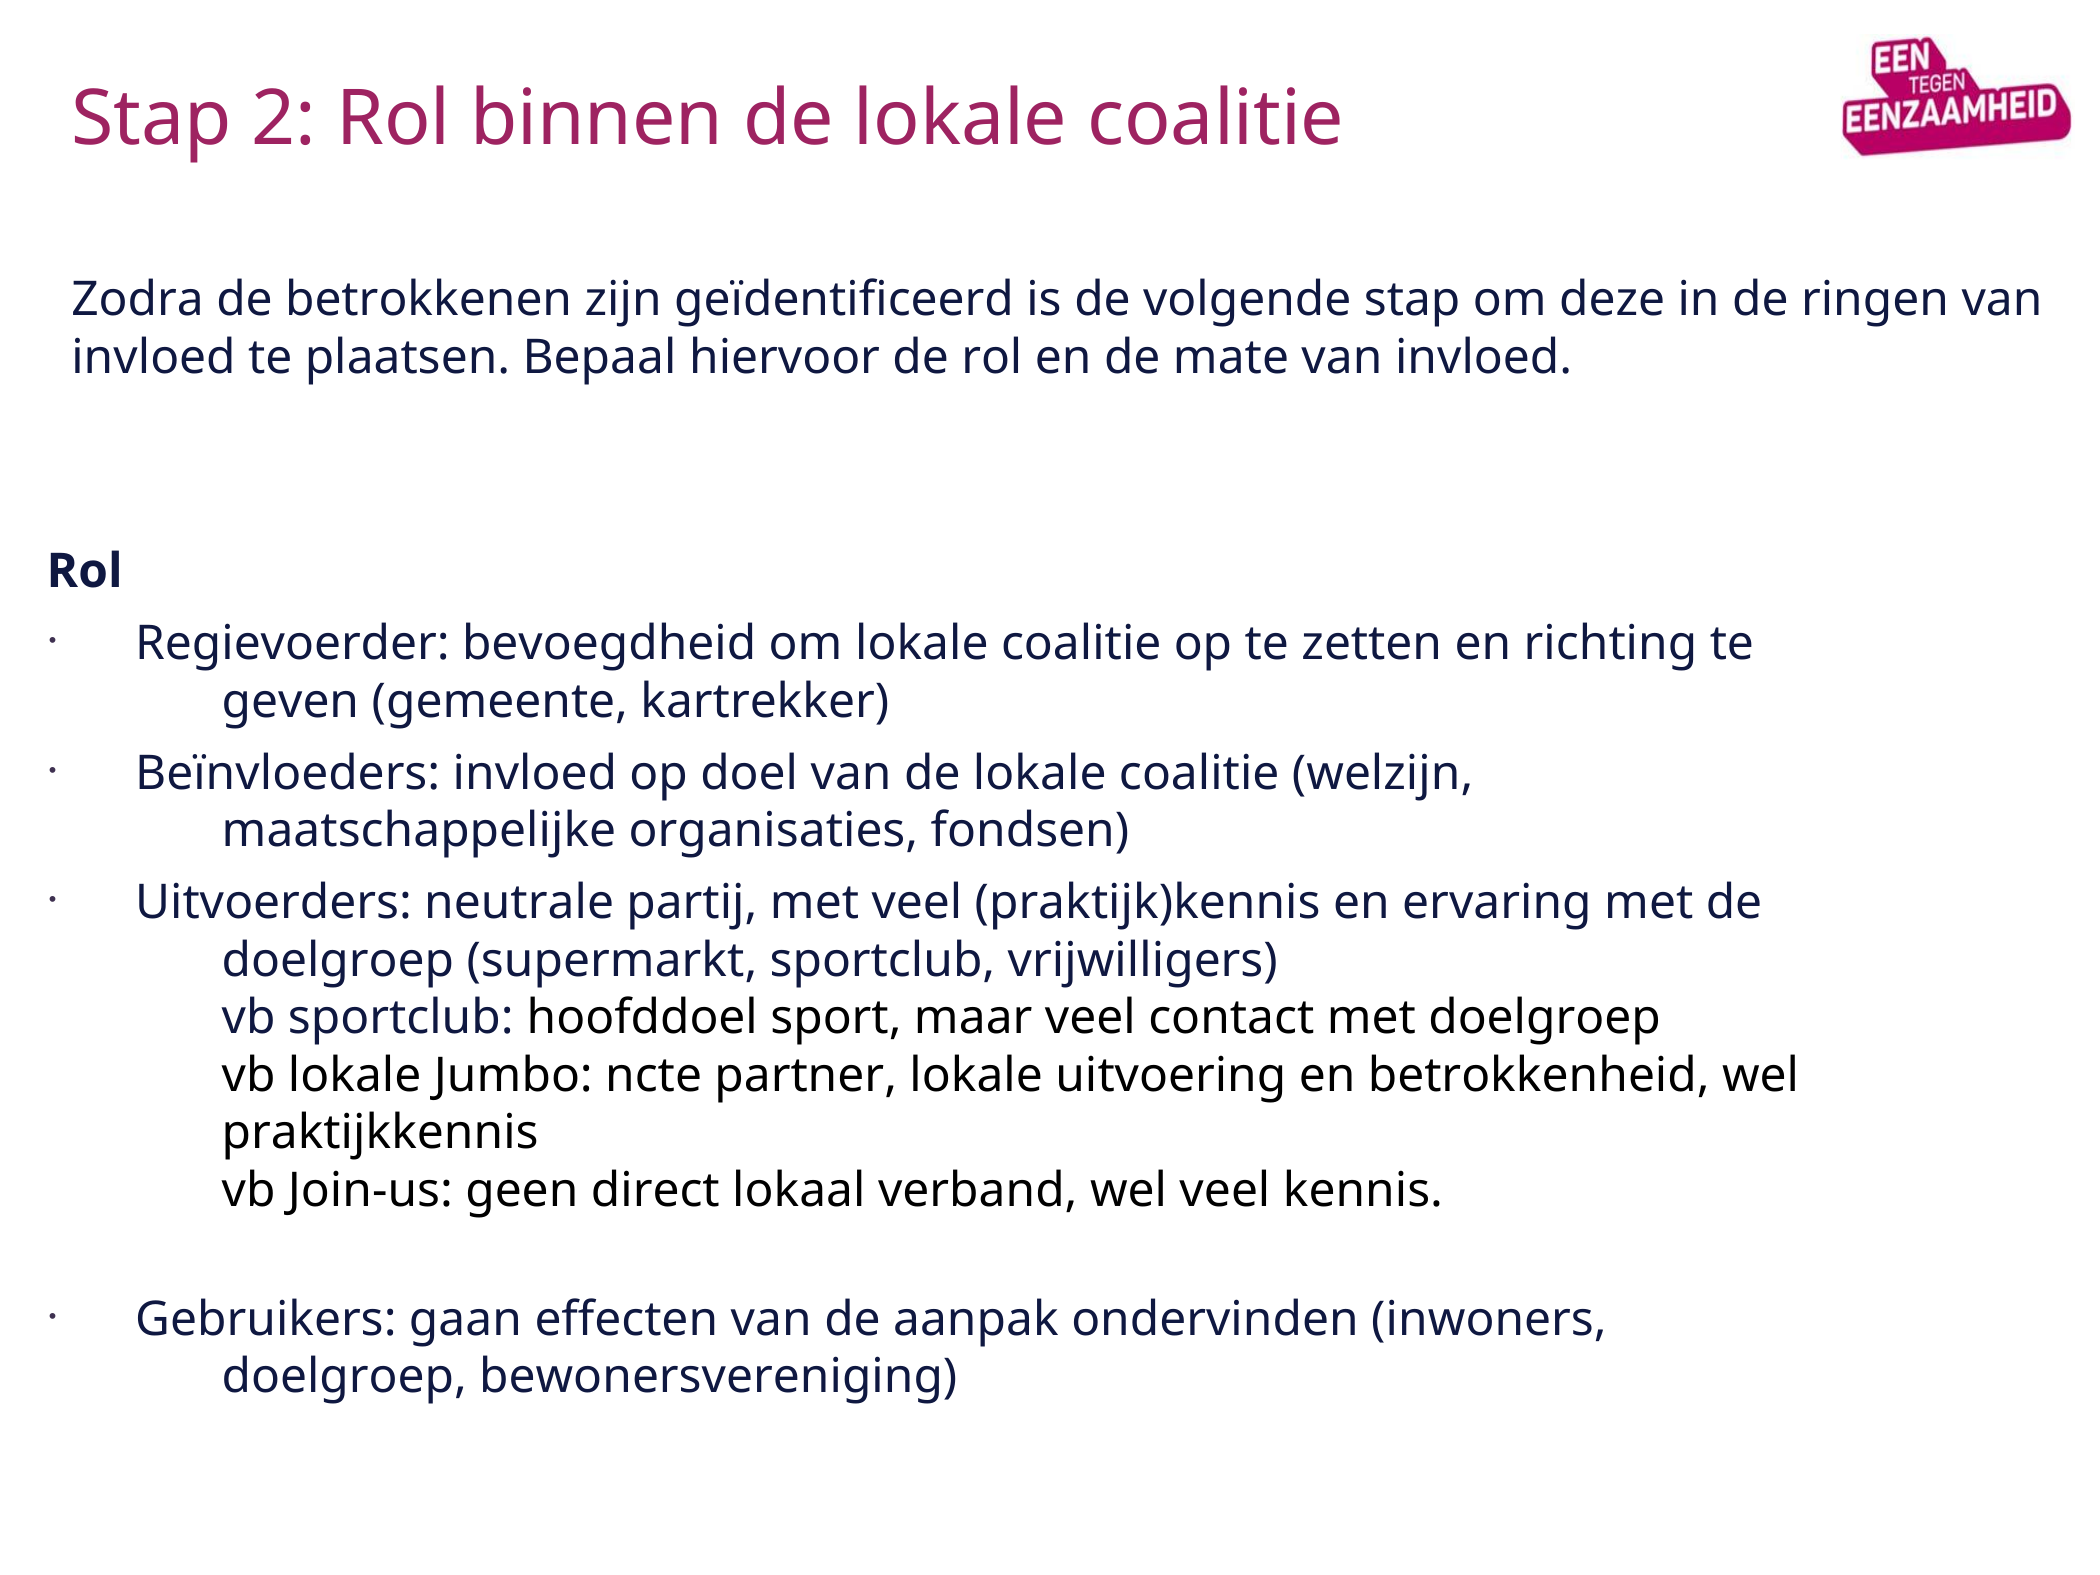

Stap 2: Rol binnen de lokale coalitie
Zodra de betrokkenen zijn geïdentificeerd is de volgende stap om deze in de ringen van invloed te plaatsen. Bepaal hiervoor de rol en de mate van invloed.
Rol
Regievoerder: bevoegdheid om lokale coalitie op te zetten en richting te geven (gemeente, kartrekker)
Beïnvloeders: invloed op doel van de lokale coalitie (welzijn, maatschappelijke organisaties, fondsen)
Uitvoerders: neutrale partij, met veel (praktijk)kennis en ervaring met de doelgroep (supermarkt, sportclub, vrijwilligers)
vb sportclub: hoofddoel sport, maar veel contact met doelgroep
vb lokale Jumbo: ncte partner, lokale uitvoering en betrokkenheid, wel praktijkkennis
vb Join-us: geen direct lokaal verband, wel veel kennis.
Gebruikers: gaan effecten van de aanpak ondervinden (inwoners, doelgroep, bewonersvereniging)